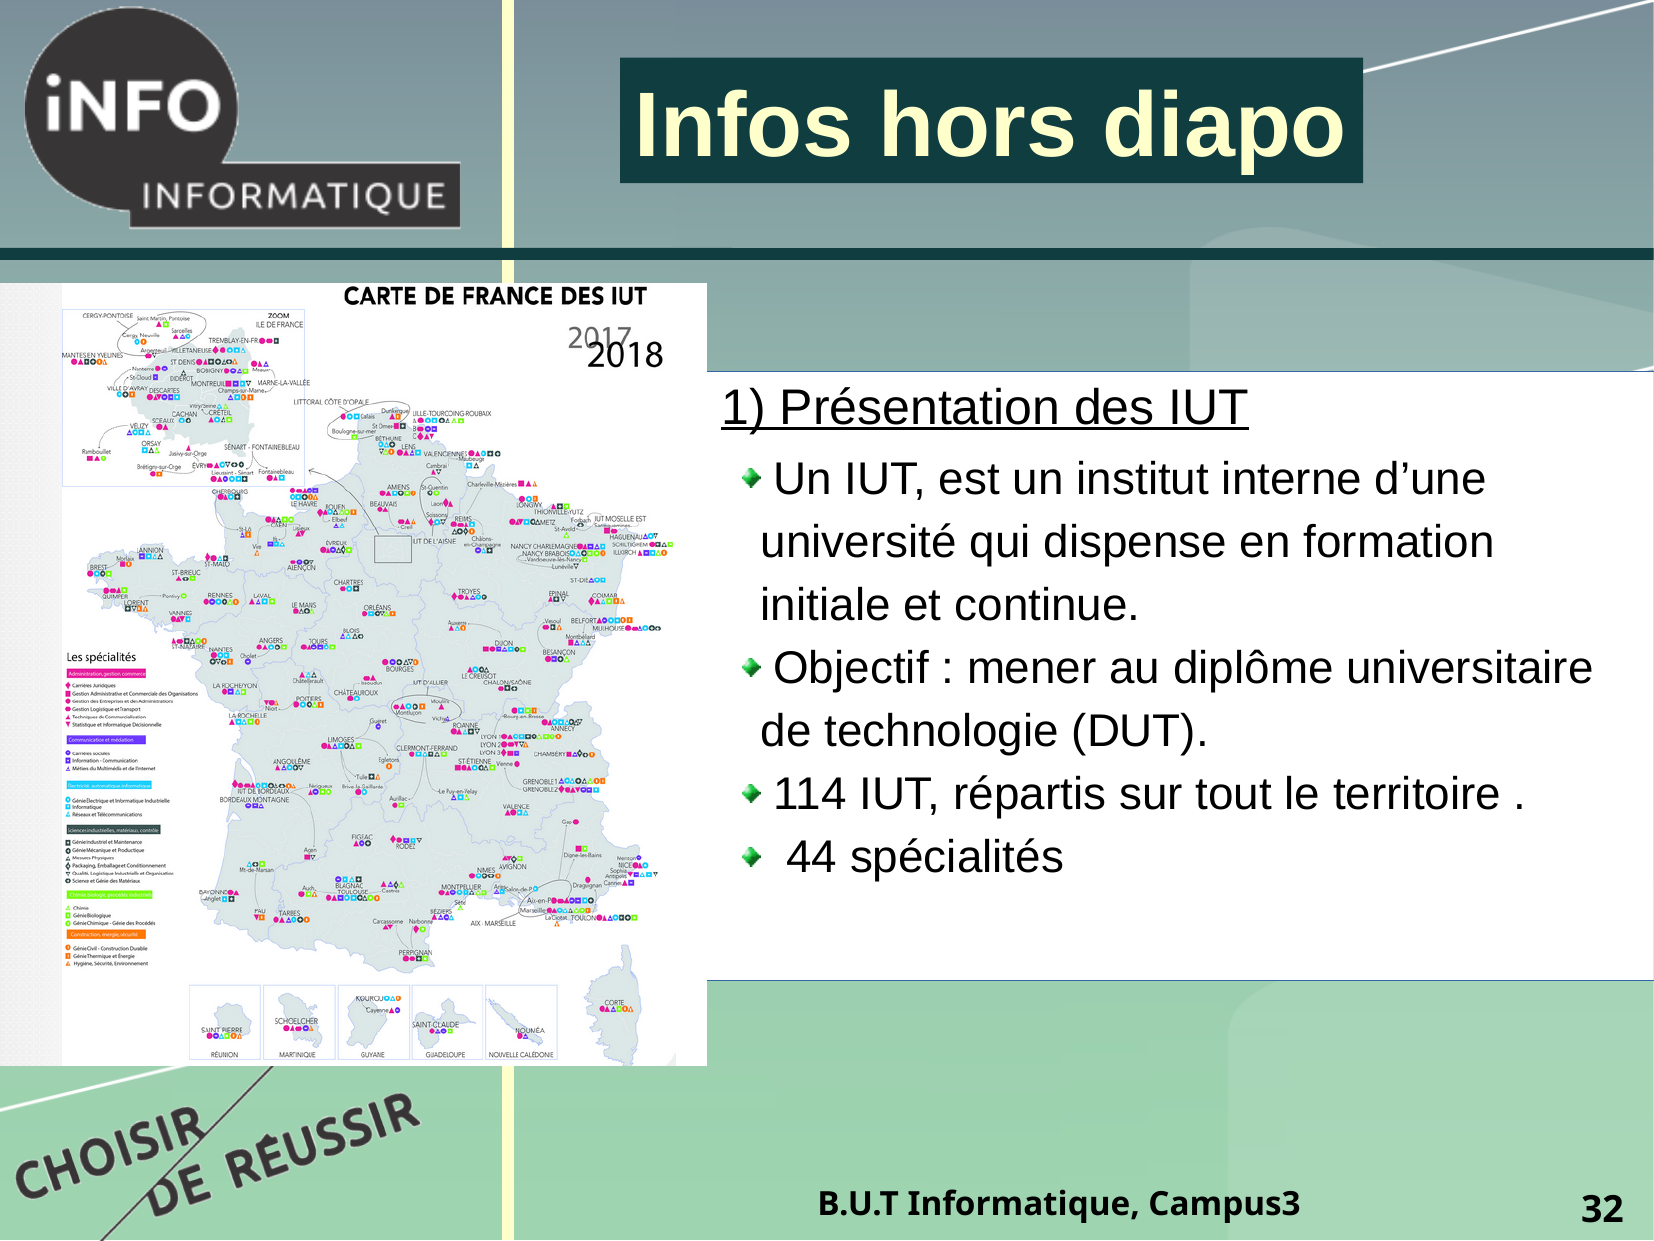

Infos hors diapo
1) Présentation des IUT
 Un IUT, est un institut interne d’une
université qui dispense en formation
initiale et continue.
 Objectif : mener au diplôme universitaire
de technologie (DUT).
 114 IUT, répartis sur tout le territoire .
 44 spécialités
DUT Informatique, IUT Campus3
32